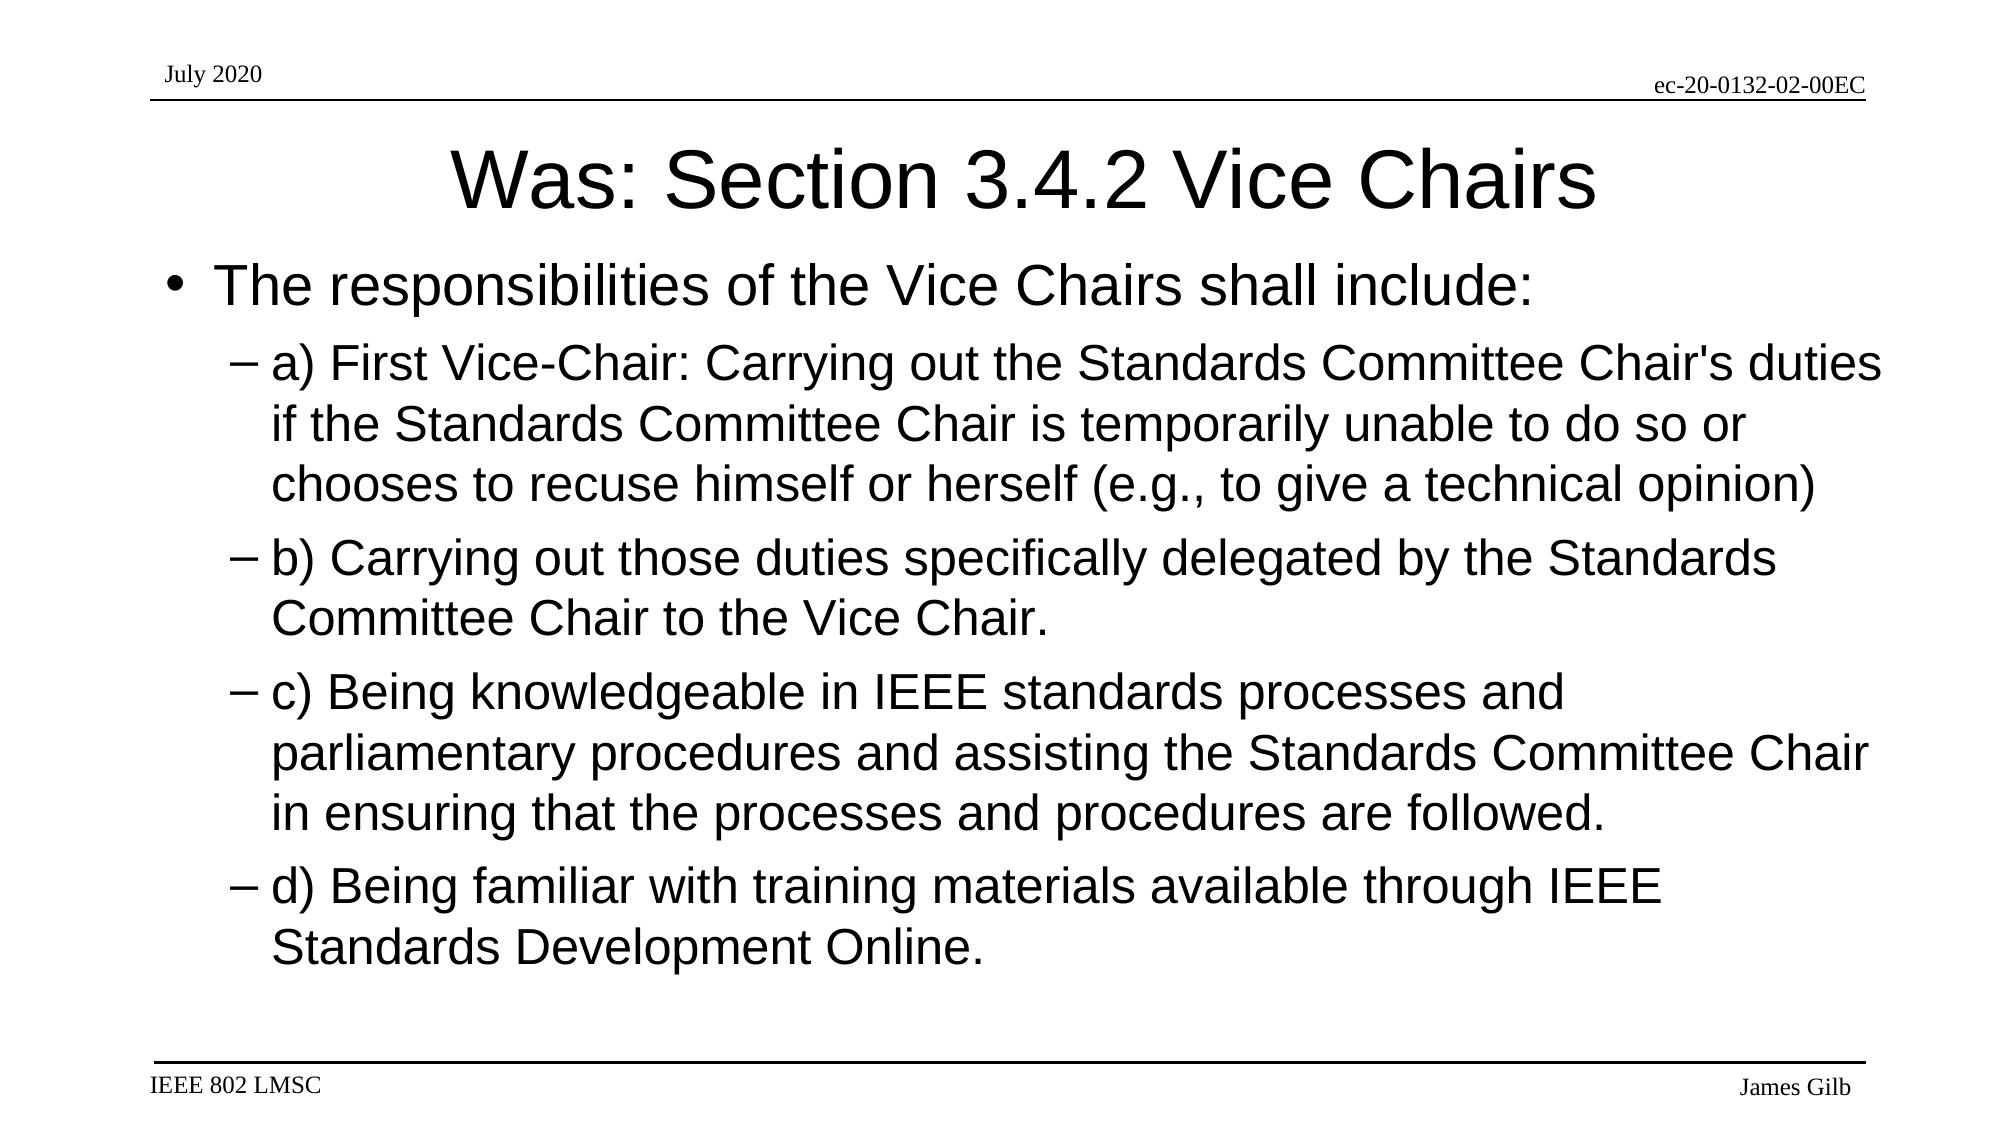

# Was: Section 3.4.2 Vice Chairs
The responsibilities of the Vice Chairs shall include:
a) First Vice-Chair: Carrying out the Standards Committee Chair's duties if the Standards Committee Chair is temporarily unable to do so or chooses to recuse himself or herself (e.g., to give a technical opinion)
b) Carrying out those duties specifically delegated by the Standards Committee Chair to the Vice Chair.
c) Being knowledgeable in IEEE standards processes and parliamentary procedures and assisting the Standards Committee Chair in ensuring that the processes and procedures are followed.
d) Being familiar with training materials available through IEEE Standards Development Online.